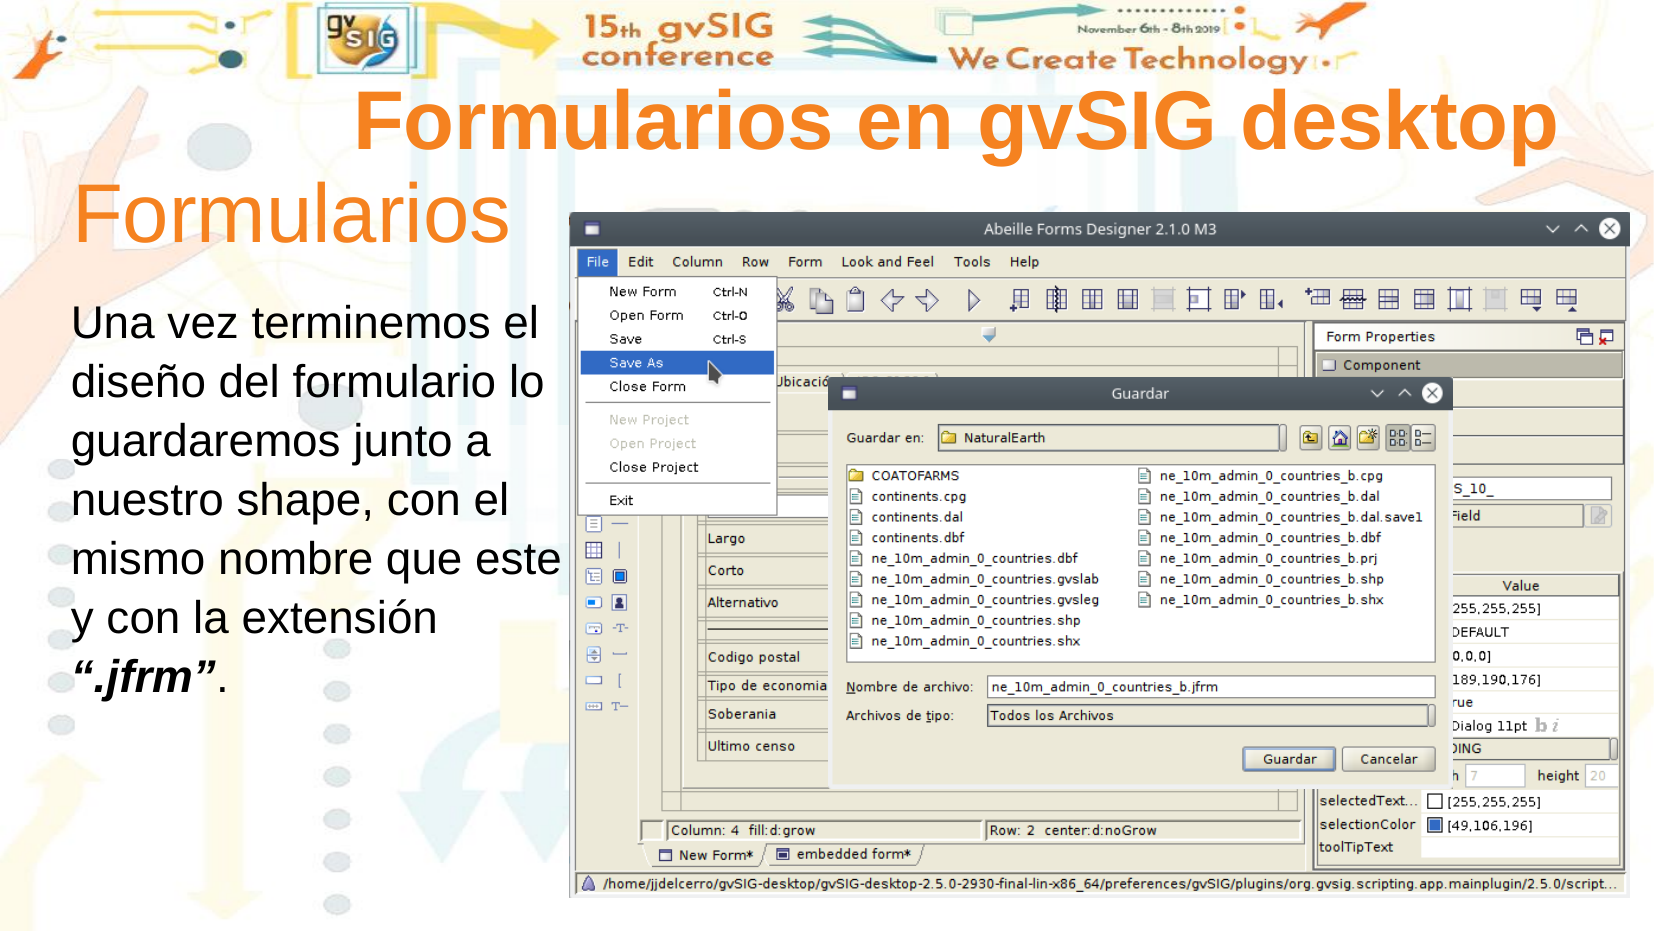

# Formularios en gvSIG desktop
Formularios
Una vez terminemos el diseño del formulario lo guardaremos junto a nuestro shape, con el mismo nombre que este y con la extensión “.jfrm”.